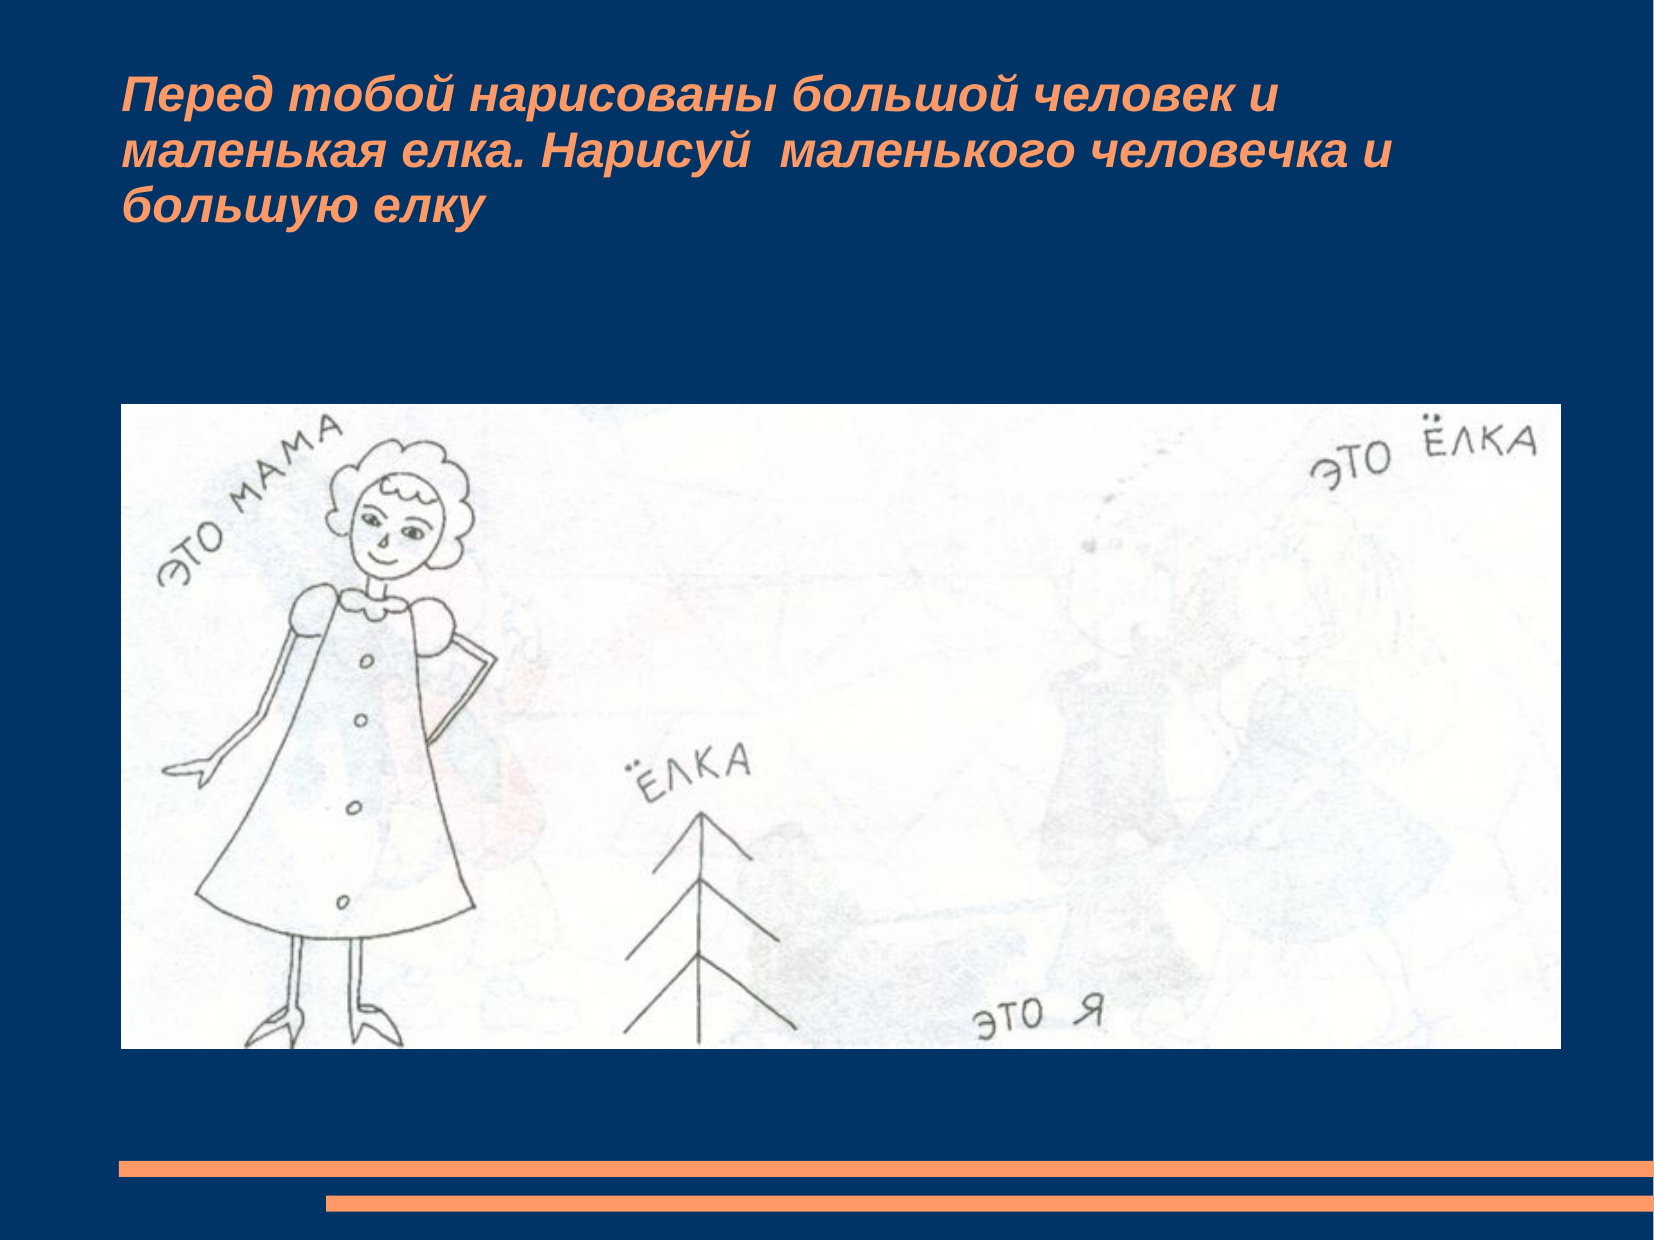

# Перед тобой нарисованы большой человек и маленькая елка. Нарисуй маленького человечка и большую елку